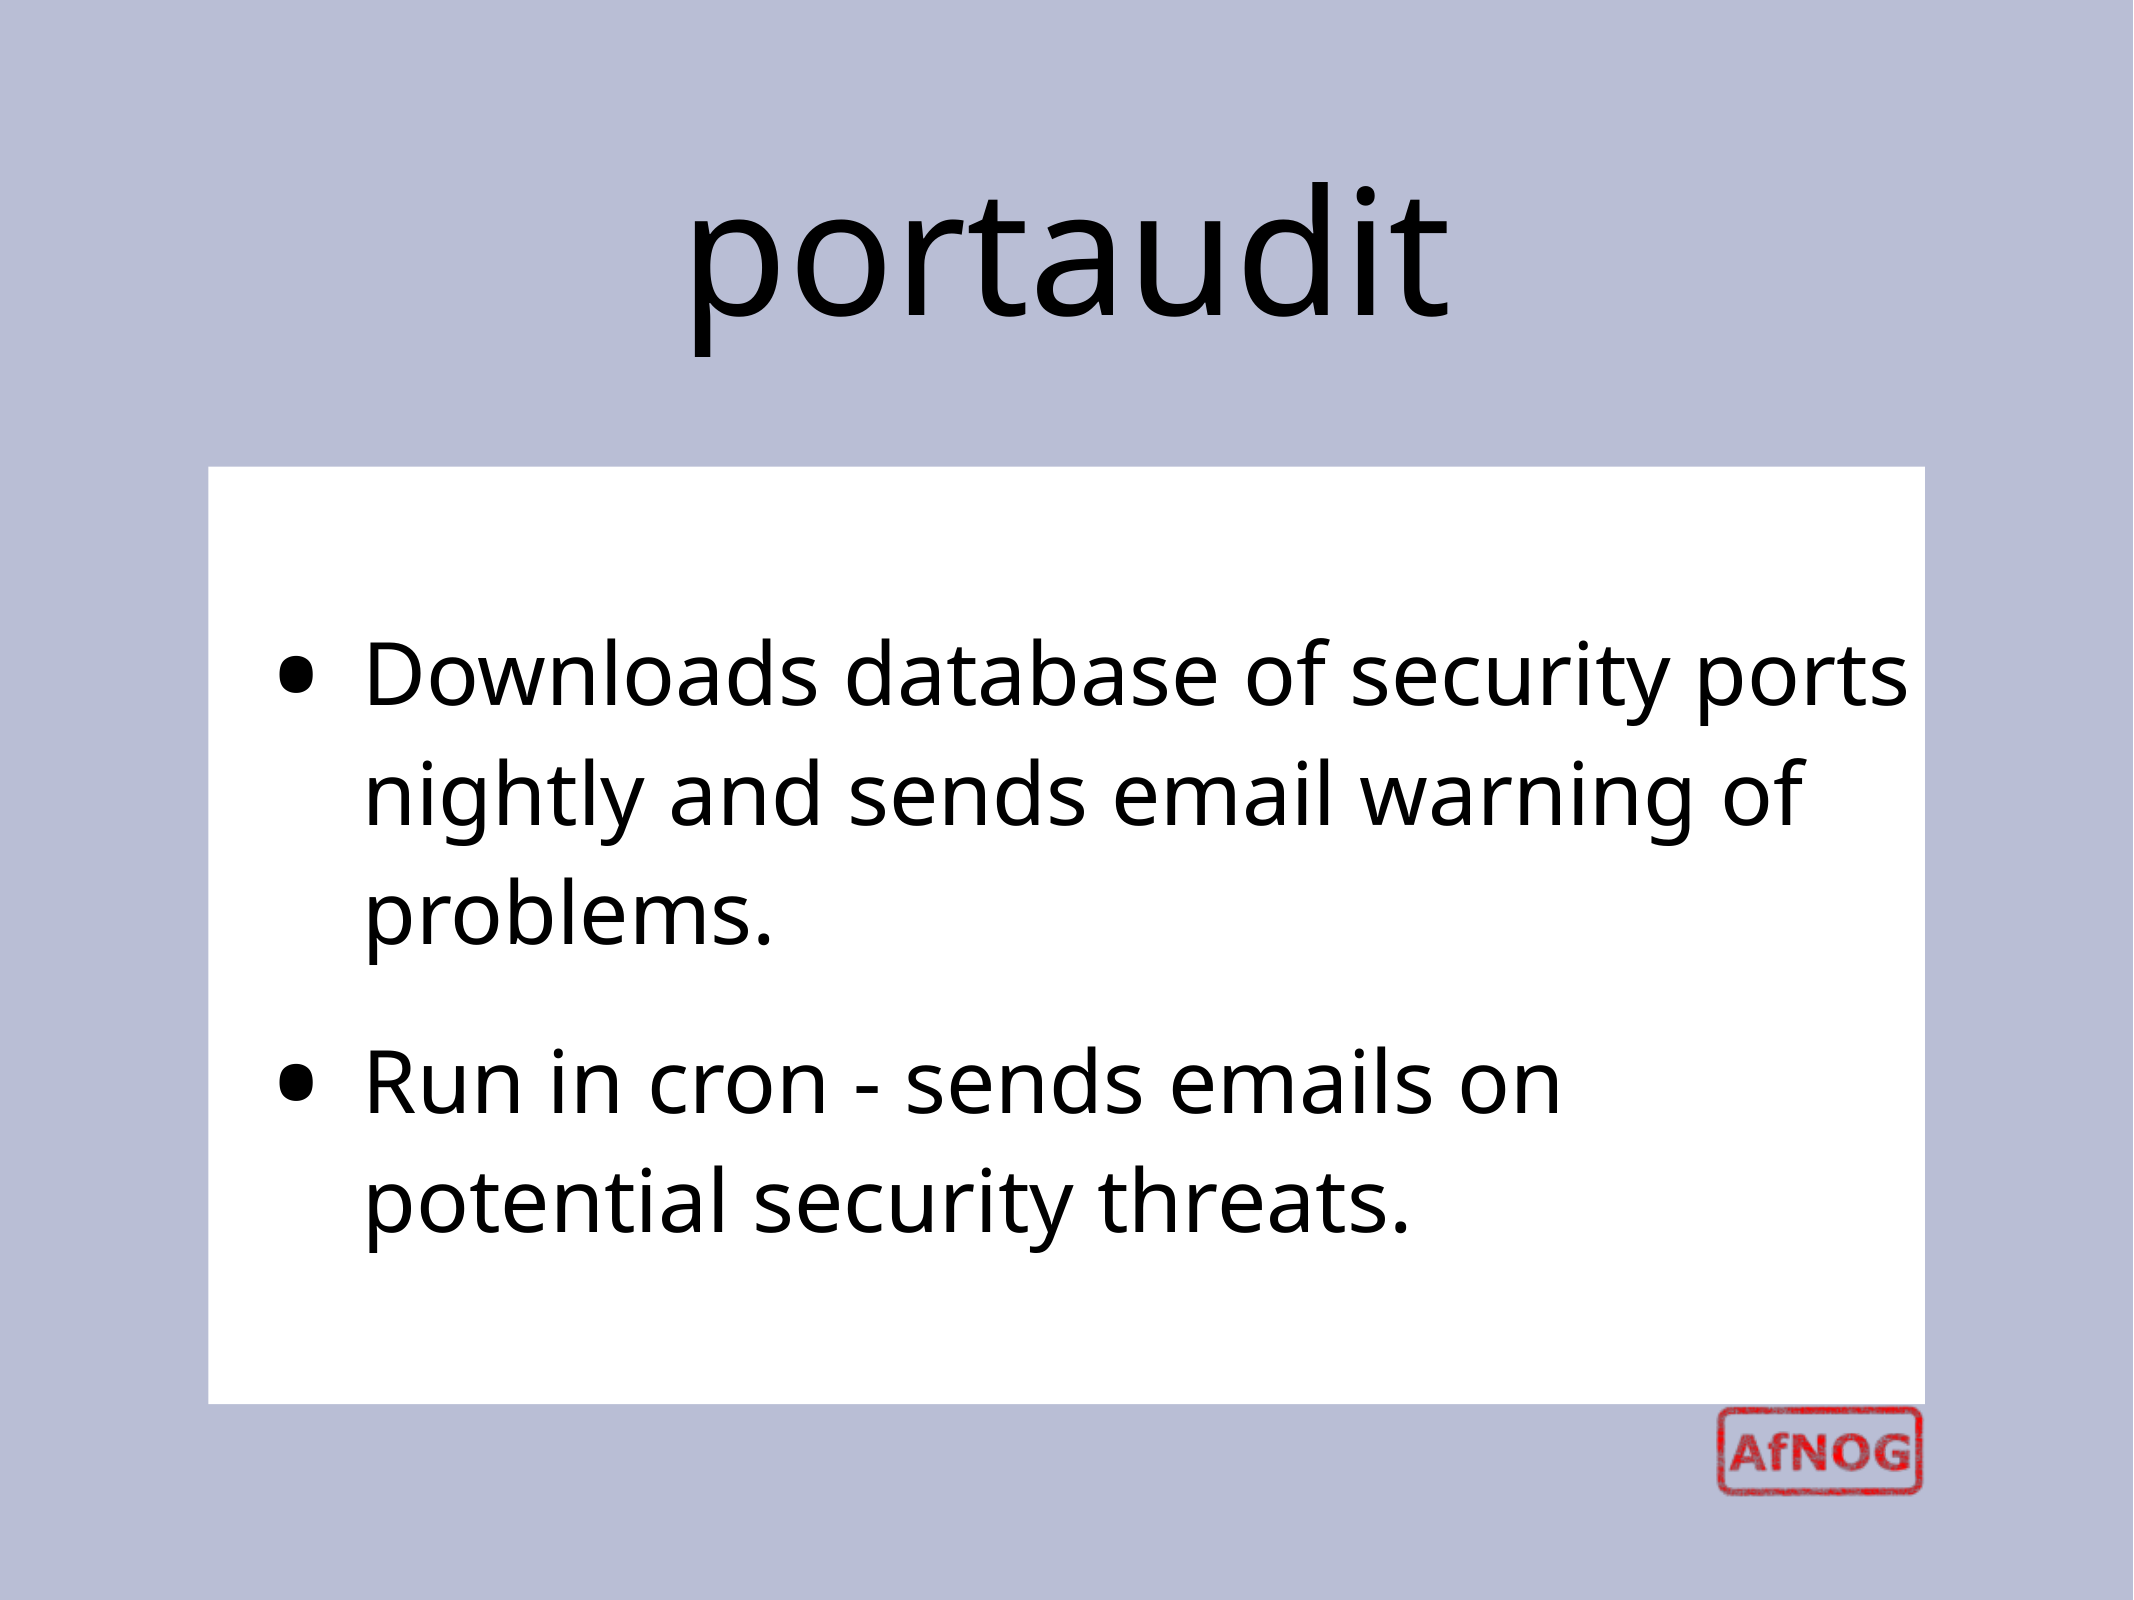

# portaudit
Downloads database of security ports nightly and sends email warning of problems.
Run in cron - sends emails on potential security threats.